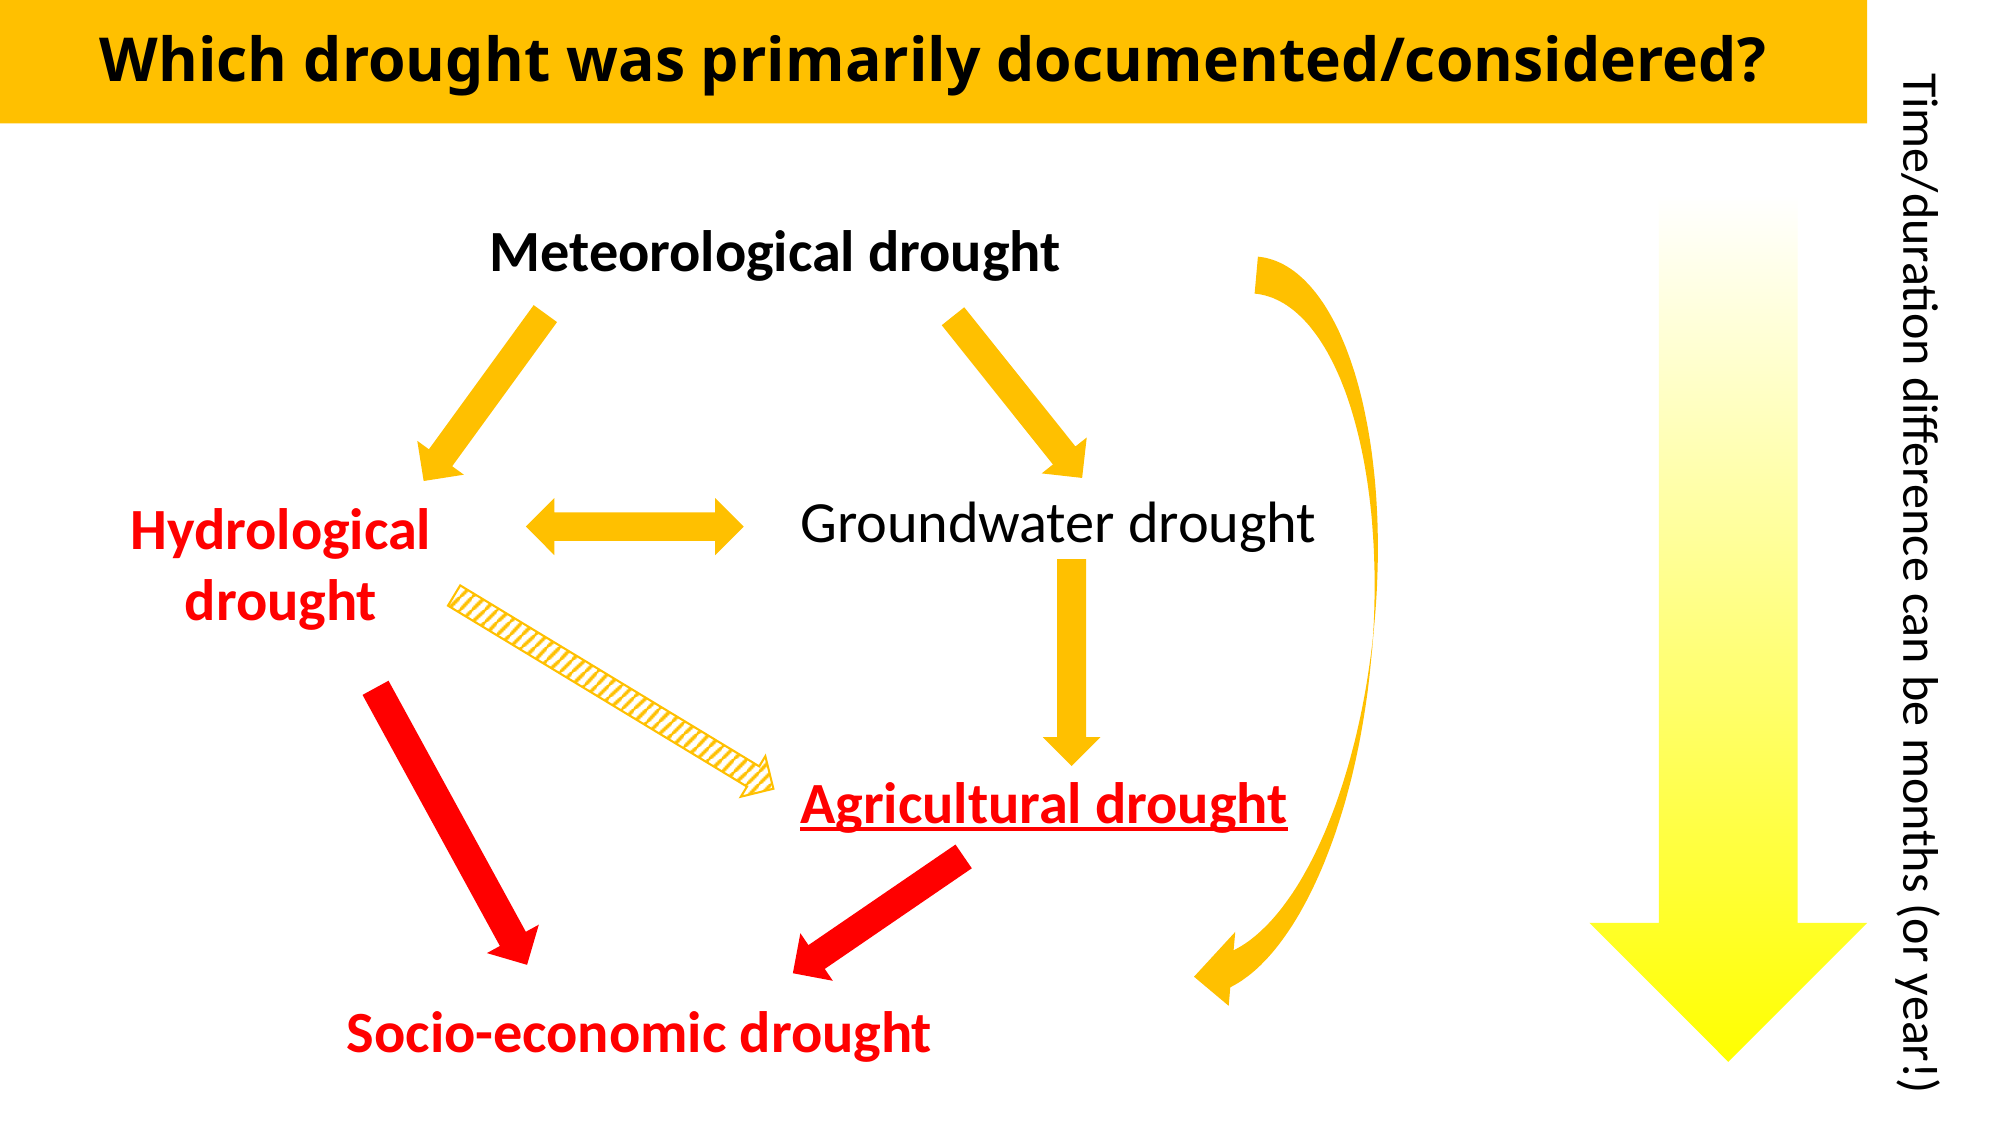

# Which drought was primarily documented/considered?
Meteorological drought
Groundwater drought
Hydrological
drought
Time/duration difference can be months (or year!)
Agricultural drought
Socio-economic drought